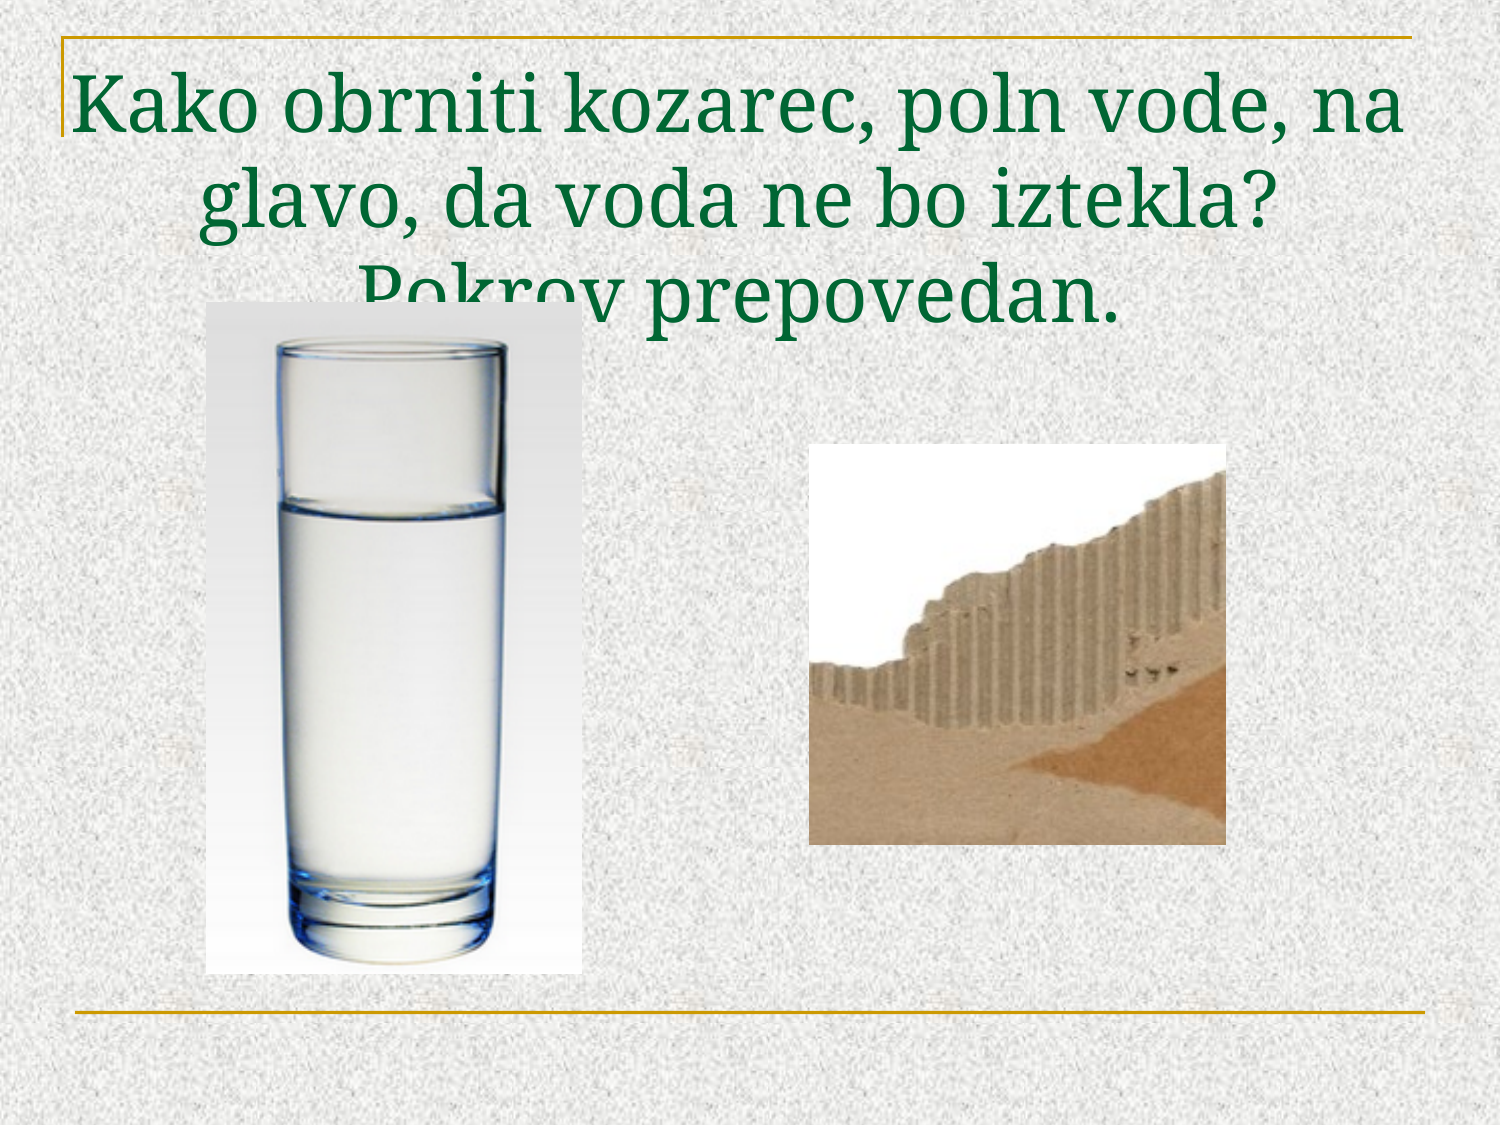

# Kako obrniti kozarec, poln vode, na glavo, da voda ne bo iztekla? Pokrov prepovedan.